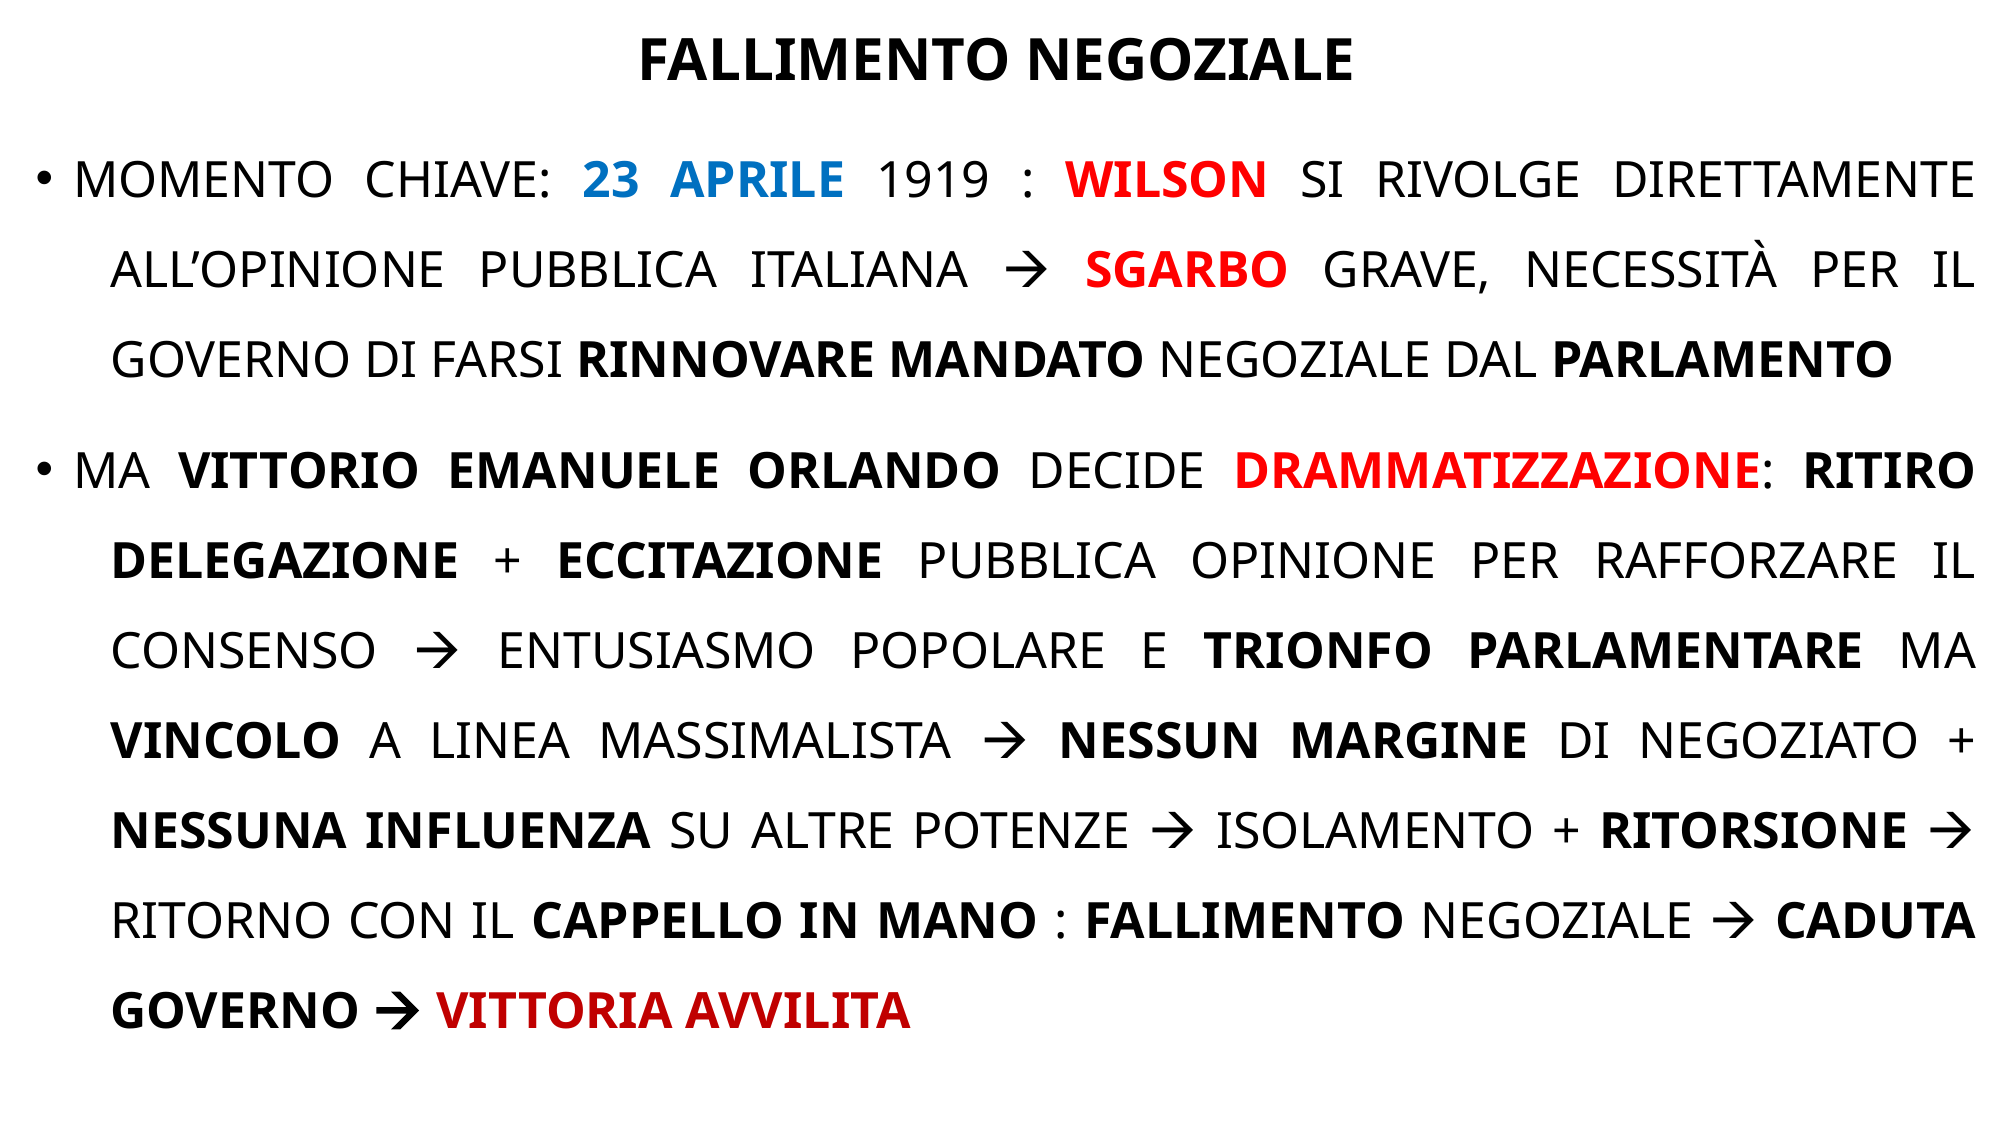

# FALLIMENTO NEGOZIALE
MOMENTO CHIAVE: 23 APRILE 1919 : WILSON SI RIVOLGE DIRETTAMENTE ALL’OPINIONE PUBBLICA ITALIANA  SGARBO GRAVE, NECESSITÀ PER IL GOVERNO DI FARSI RINNOVARE MANDATO NEGOZIALE DAL PARLAMENTO
MA VITTORIO EMANUELE ORLANDO DECIDE DRAMMATIZZAZIONE: RITIRO DELEGAZIONE + ECCITAZIONE PUBBLICA OPINIONE PER RAFFORZARE IL CONSENSO  ENTUSIASMO POPOLARE E TRIONFO PARLAMENTARE MA VINCOLO A LINEA MASSIMALISTA  NESSUN MARGINE DI NEGOZIATO + NESSUNA INFLUENZA SU ALTRE POTENZE  ISOLAMENTO + RITORSIONE  RITORNO CON IL CAPPELLO IN MANO : FALLIMENTO NEGOZIALE  CADUTA GOVERNO  VITTORIA AVVILITA